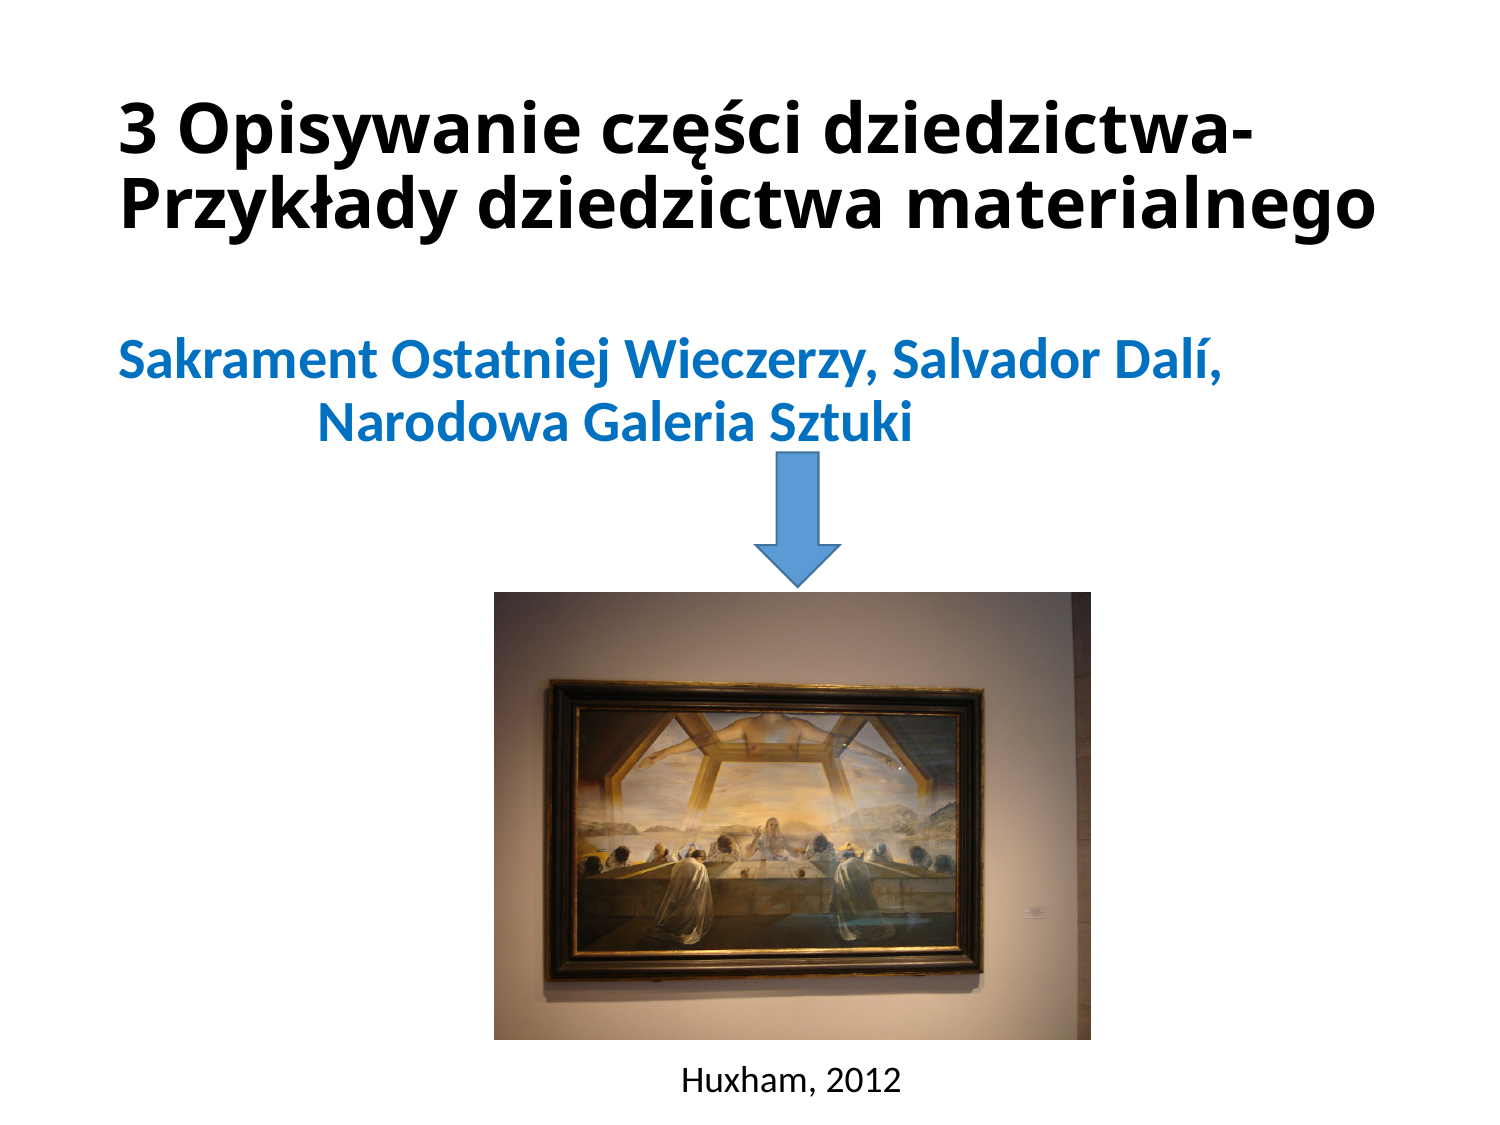

# 3 Opisywanie części dziedzictwa- Przykłady dziedzictwa materialnego
Sakrament Ostatniej Wieczerzy, Salvador Dalí, Narodowa Galeria Sztuki
Huxham, 2012